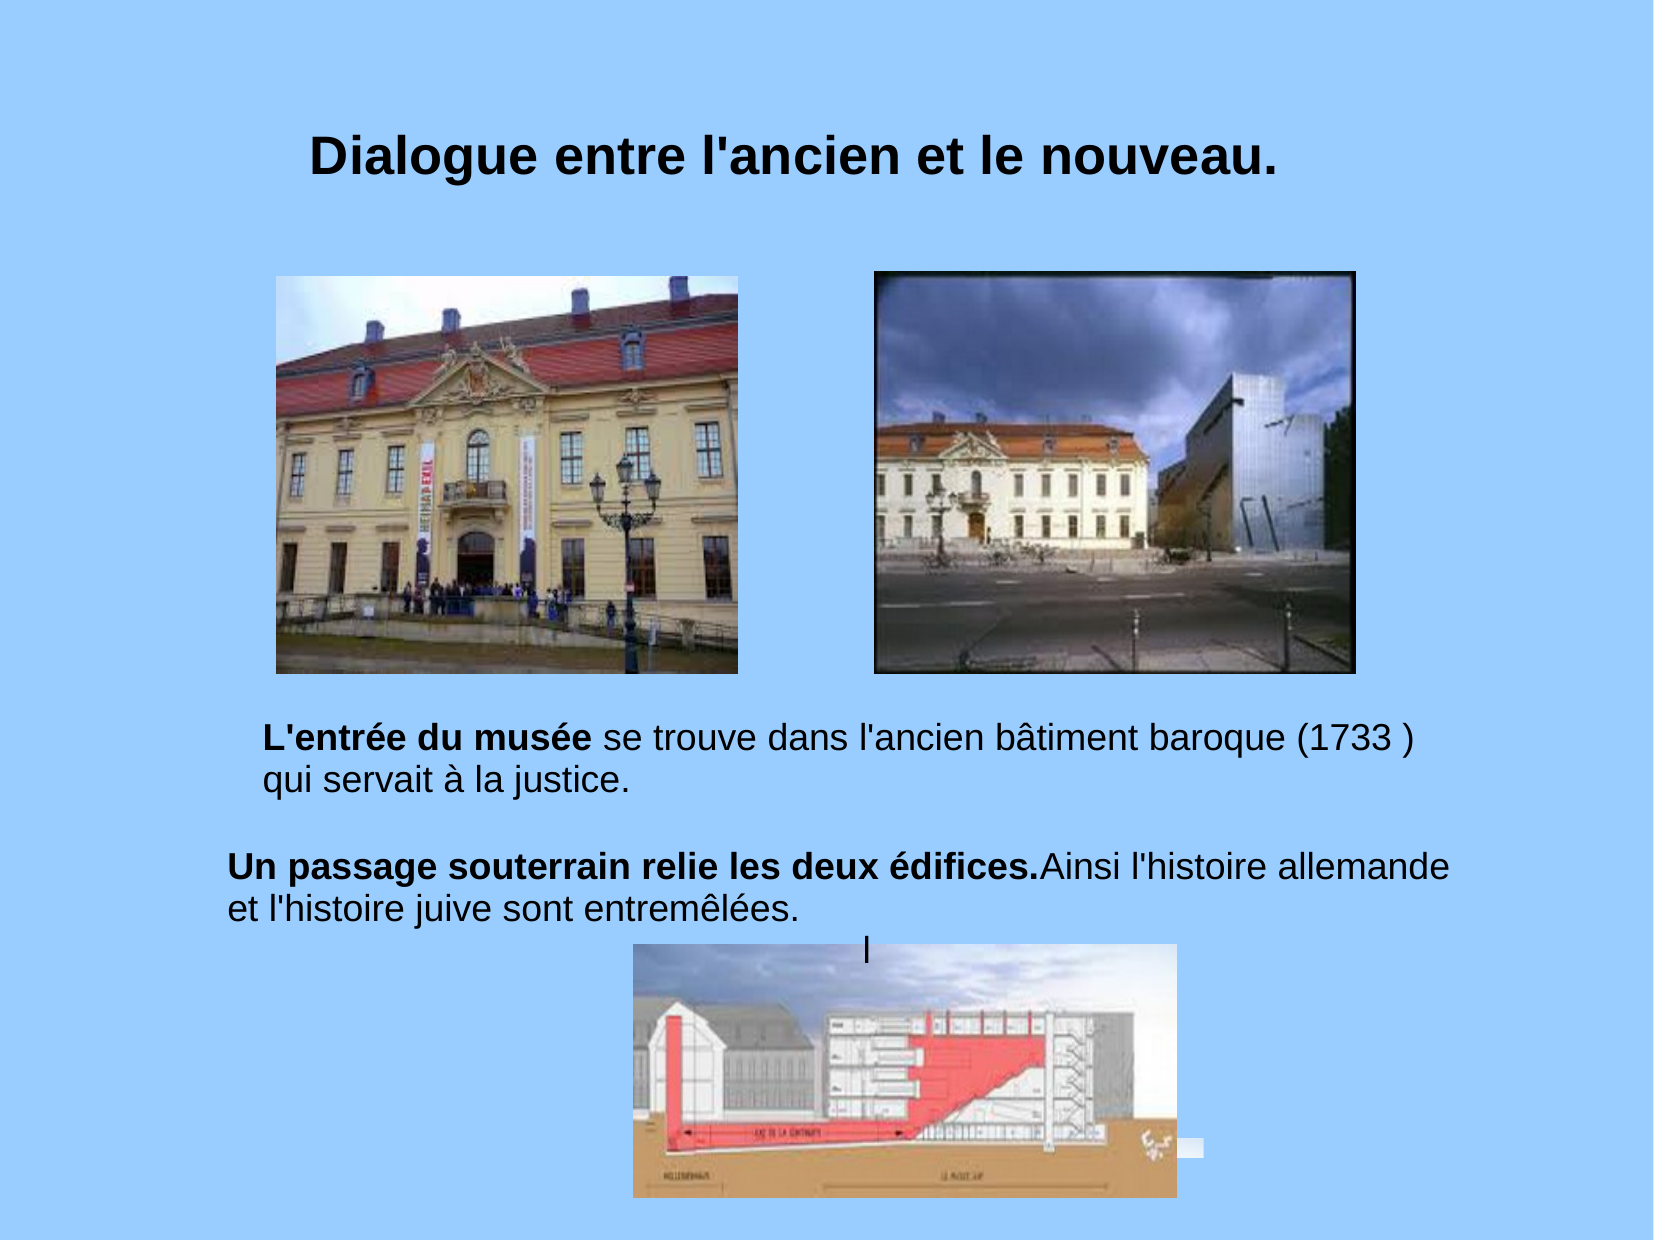

Dialogue entre l'ancien et le nouveau.
L'entrée du musée se trouve dans l'ancien bâtiment baroque (1733 )
qui servait à la justice.
Un passage souterrain relie les deux édifices.Ainsi l'histoire allemande
et l'histoire juive sont entremêlées.
 l